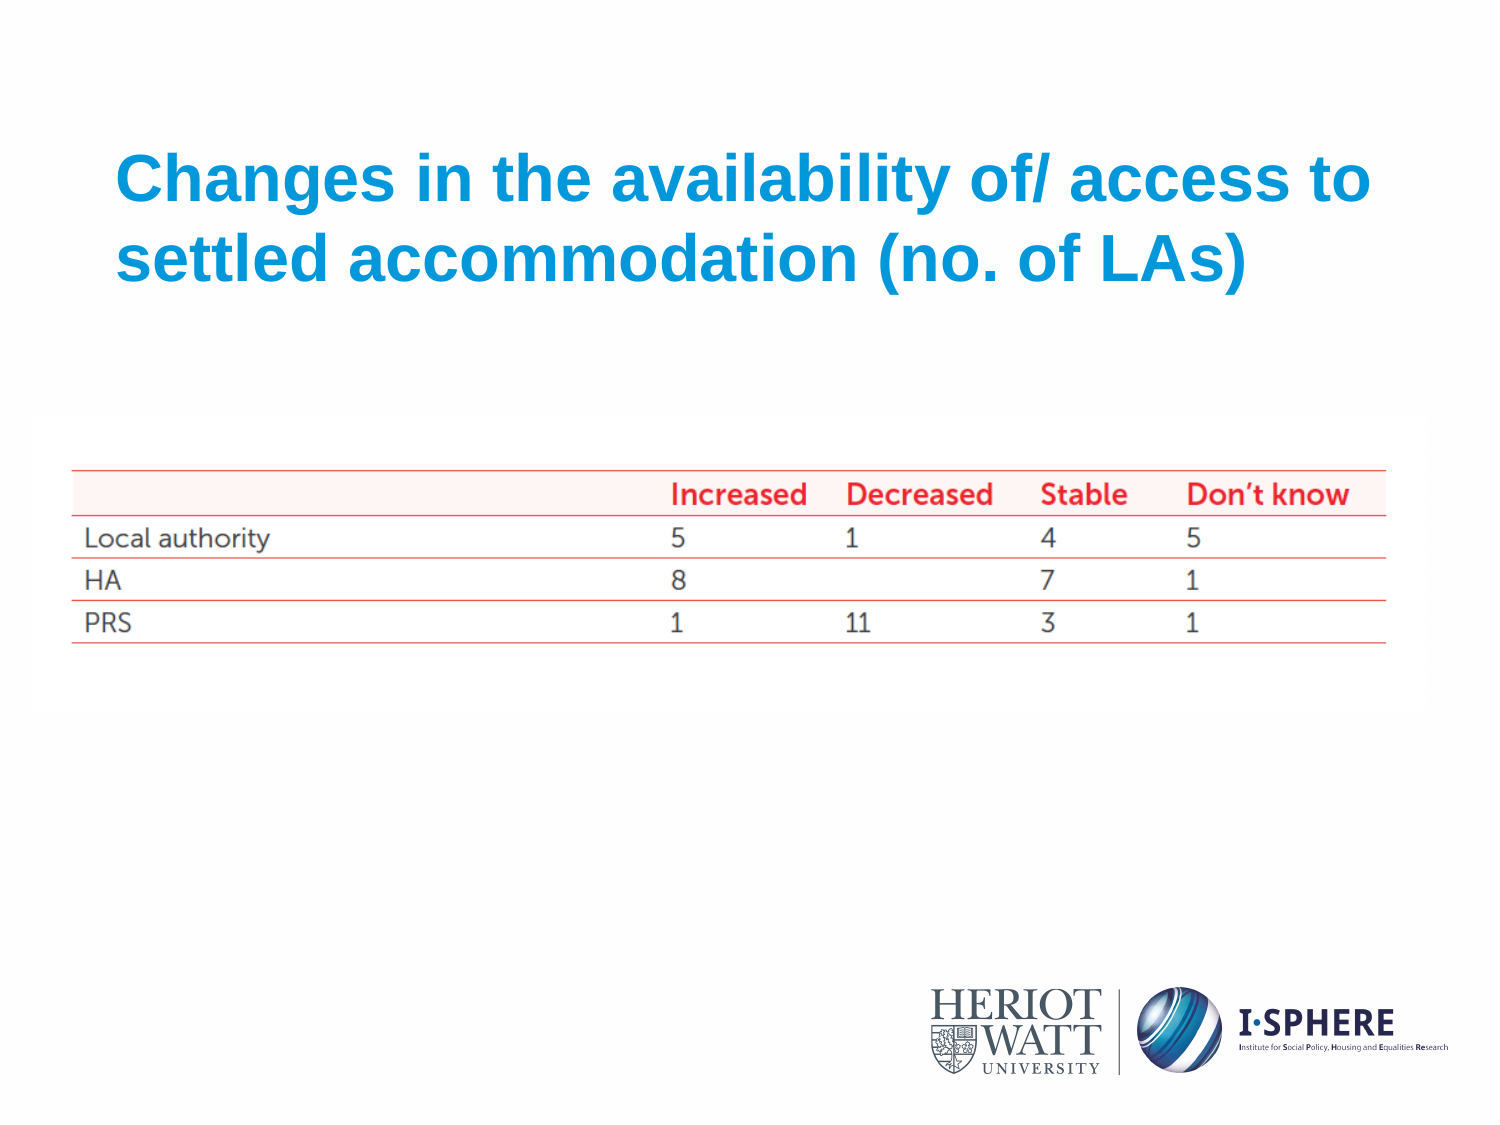

# Changes in the availability of/ access to settled accommodation (no. of LAs)